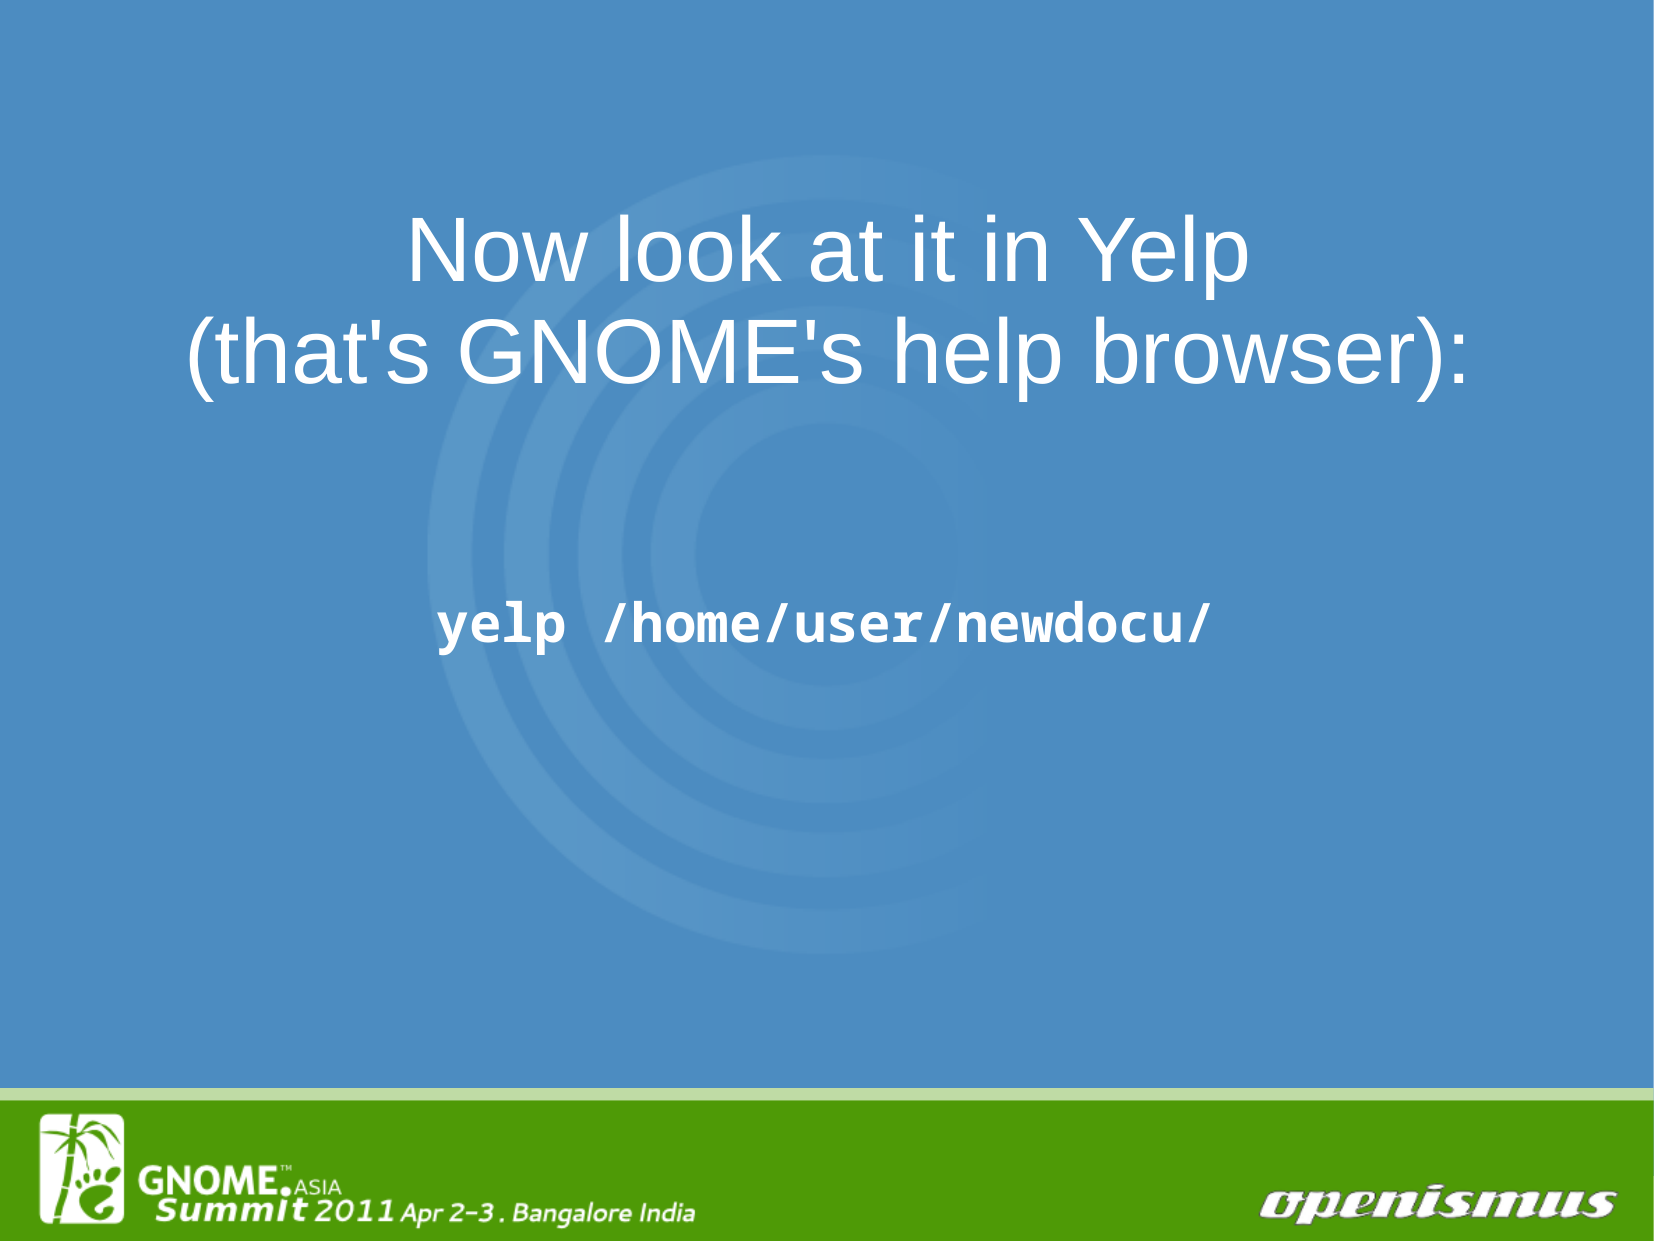

# Now look at it in Yelp (that's GNOME's help browser):
yelp /home/user/newdocu/